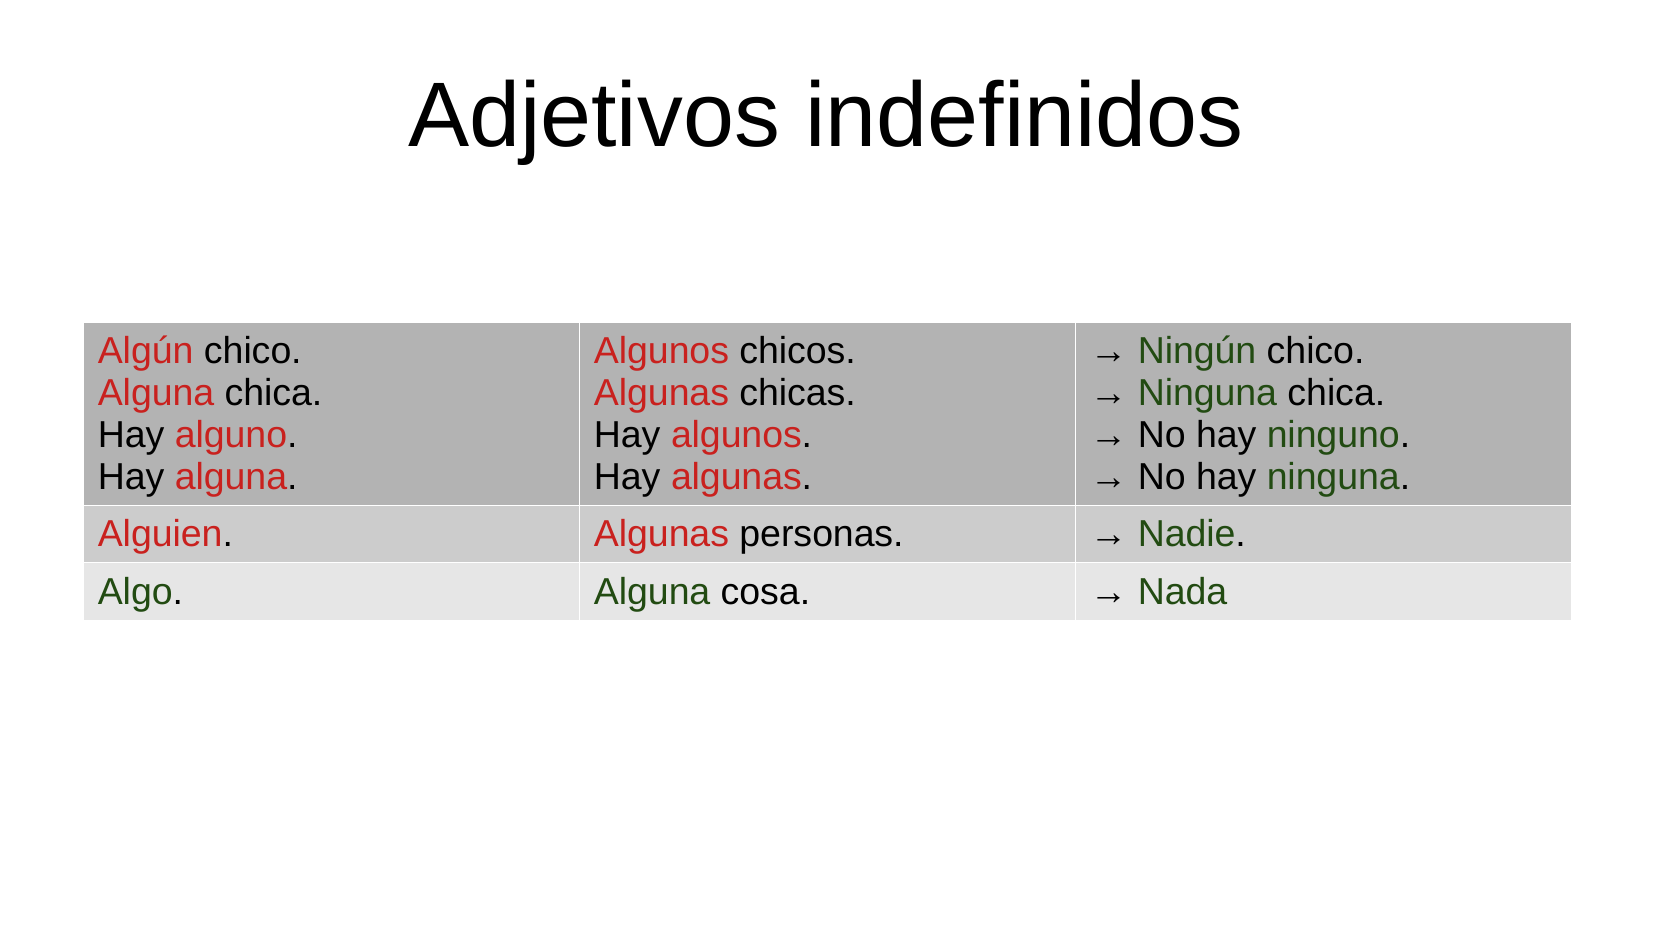

# Adjetivos indefinidos
| Algún chico. Alguna chica. Hay alguno. Hay alguna. | Algunos chicos. Algunas chicas. Hay algunos. Hay algunas. | → Ningún chico. → Ninguna chica. → No hay ninguno. → No hay ninguna. |
| --- | --- | --- |
| Alguien. | Algunas personas. | → Nadie. |
| Algo. | Alguna cosa. | → Nada |